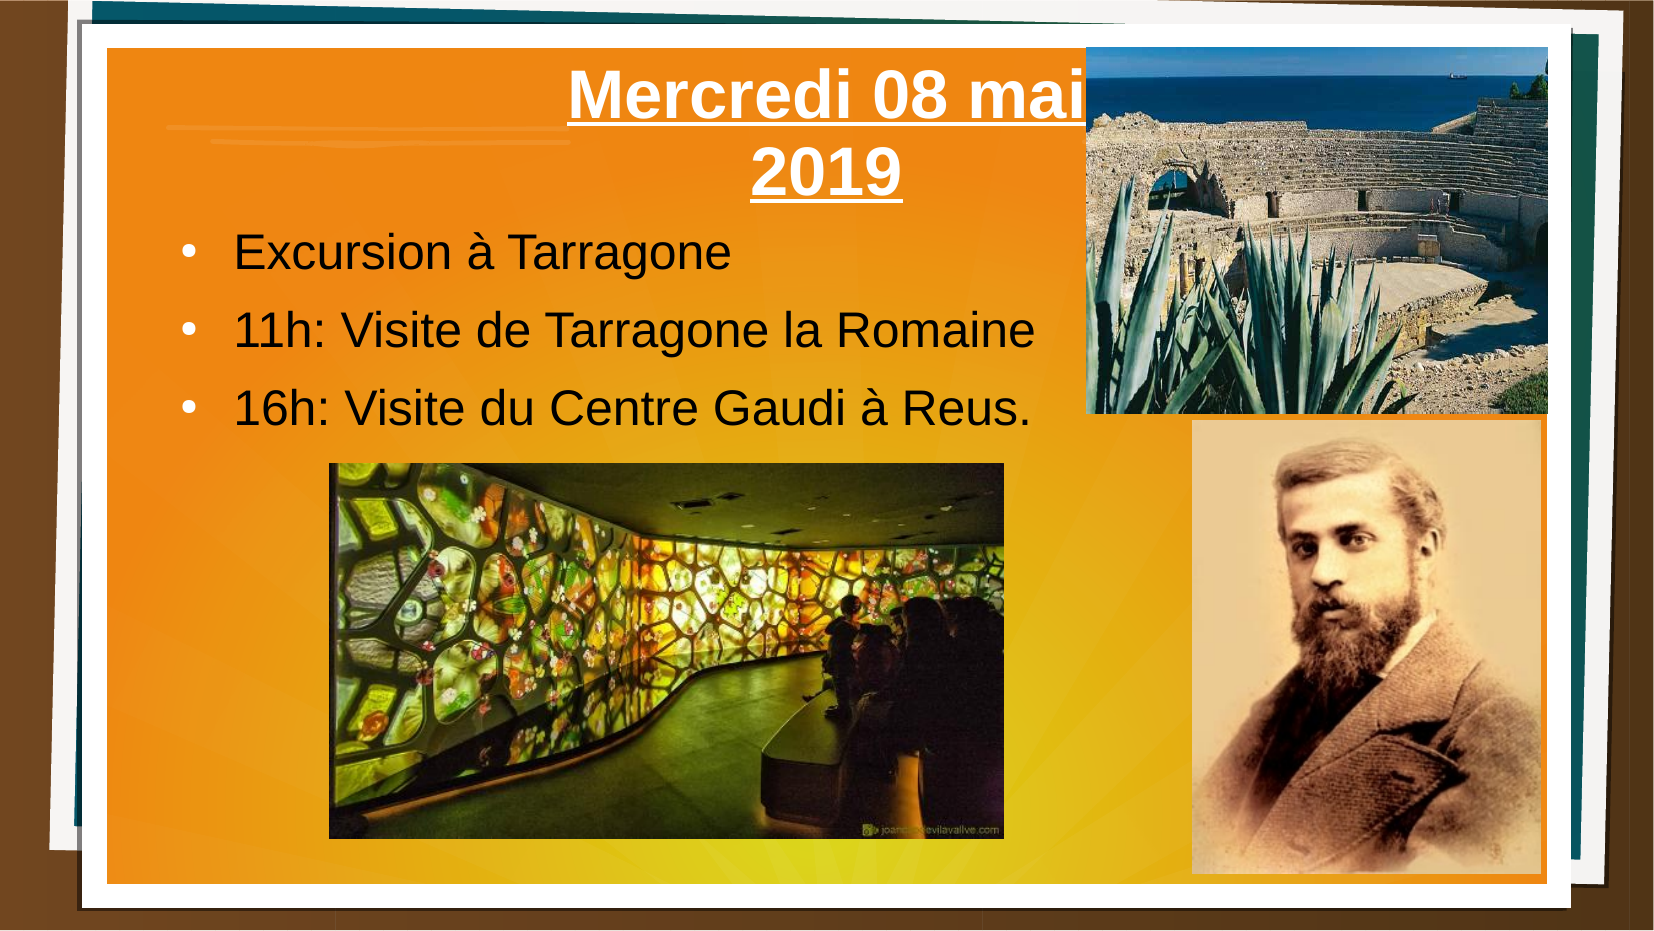

# Mercredi 08 mai 2019
Excursion à Tarragone
11h: Visite de Tarragone la Romaine
16h: Visite du Centre Gaudi à Reus.